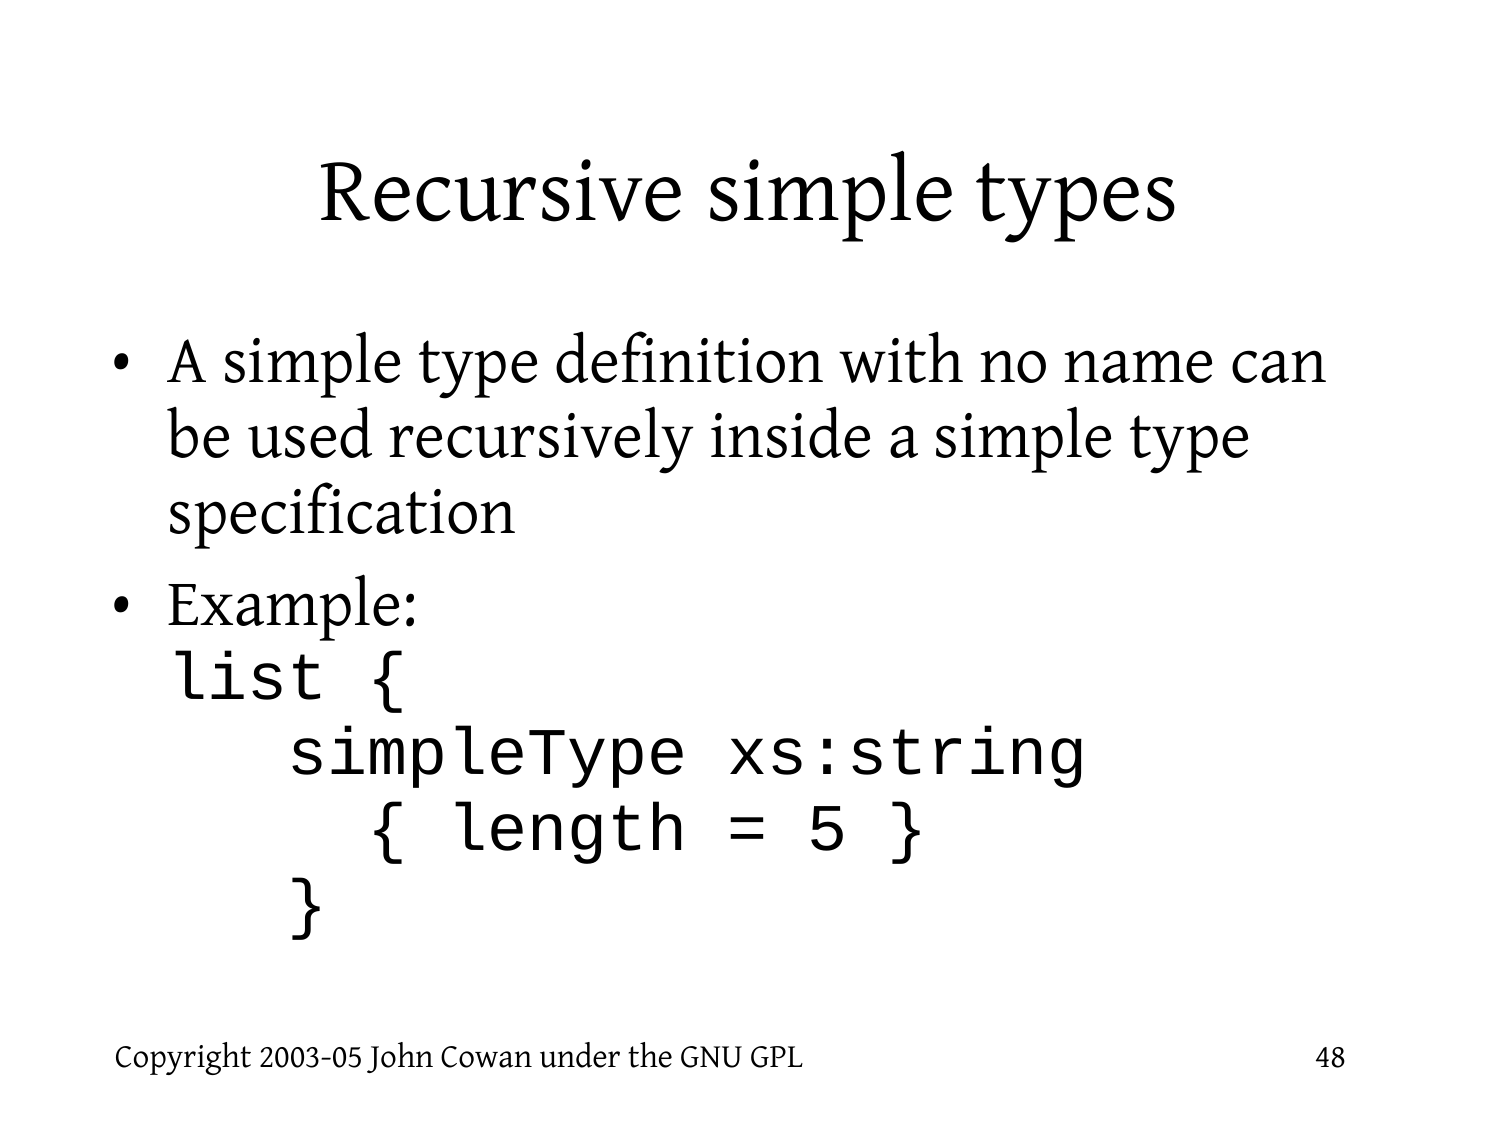

# Recursive simple types
A simple type definition with no name can be used recursively inside a simple type specification
Example:
list {
 simpleType xs:string
 { length = 5 }
 }